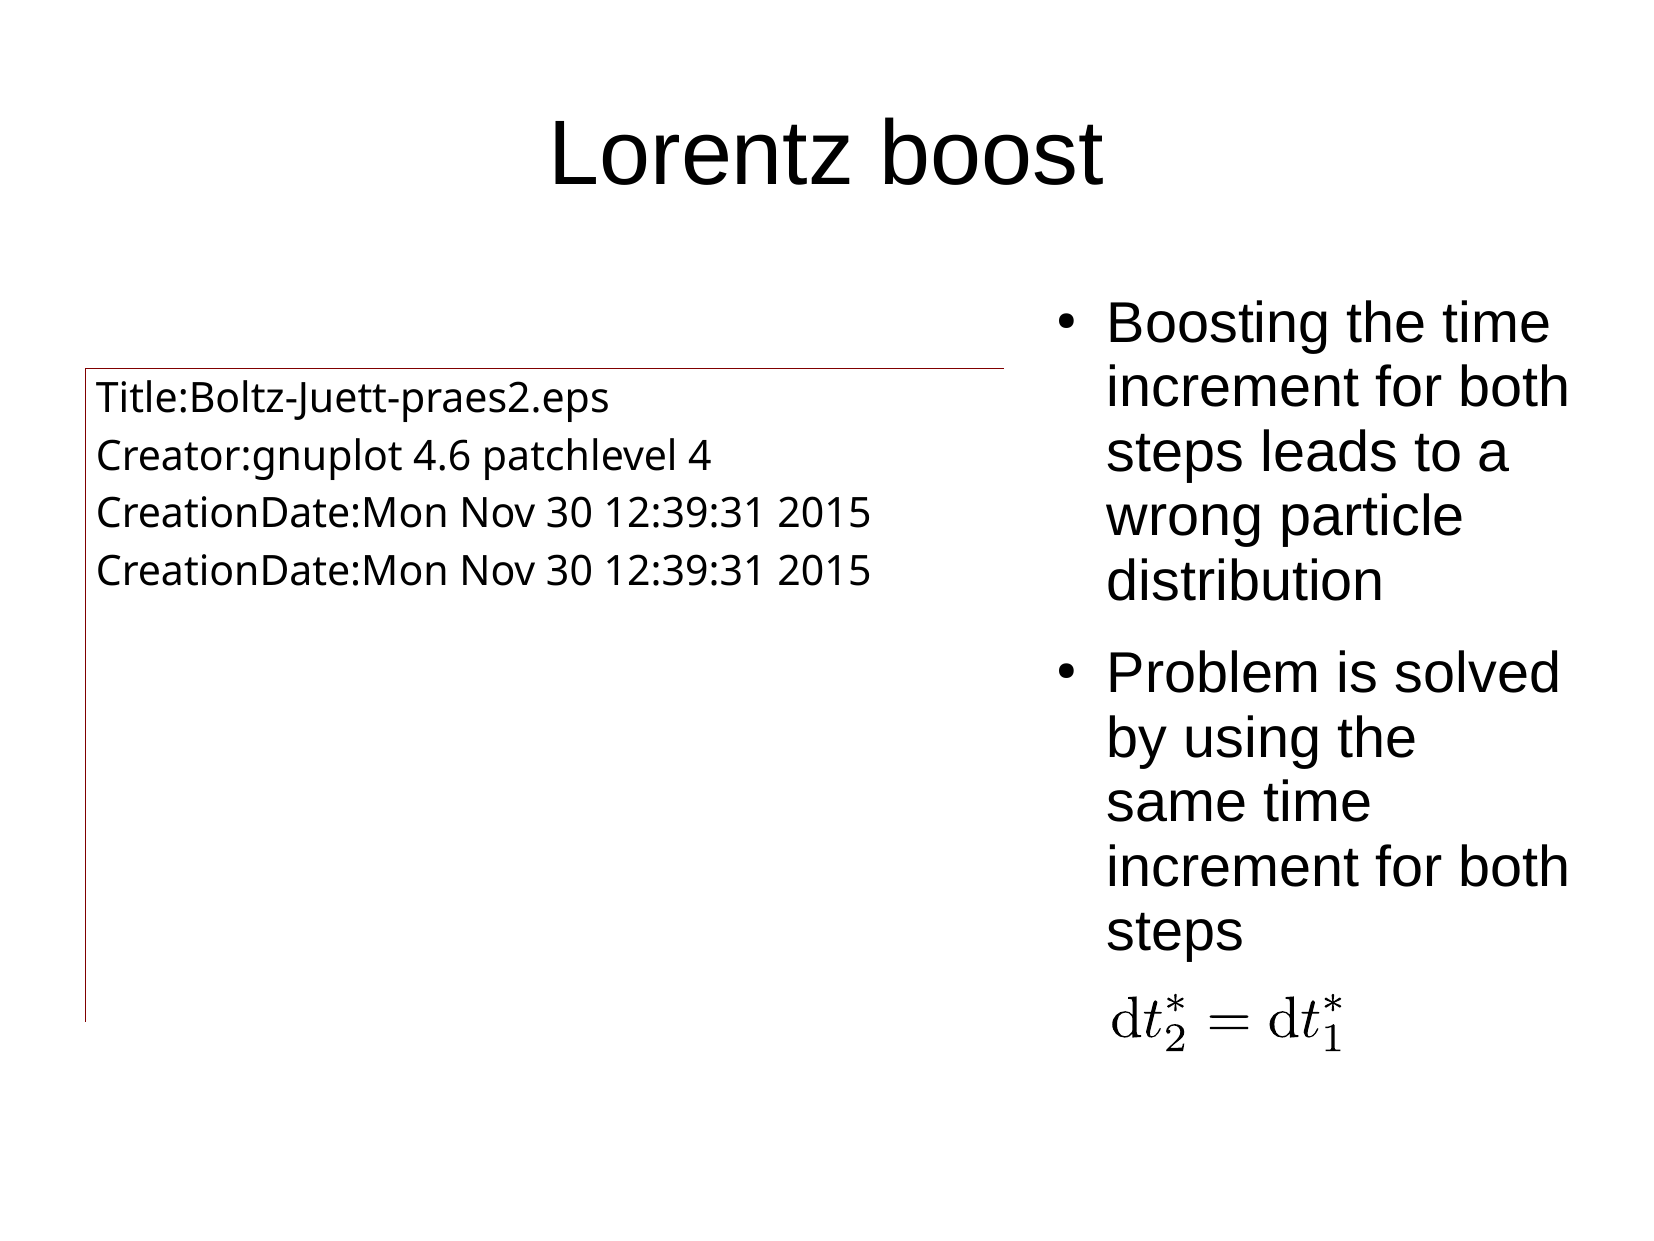

# Lorentz boost
Boosting the time increment for both steps leads to a wrong particle distribution
Problem is solved by using the same time increment for both steps